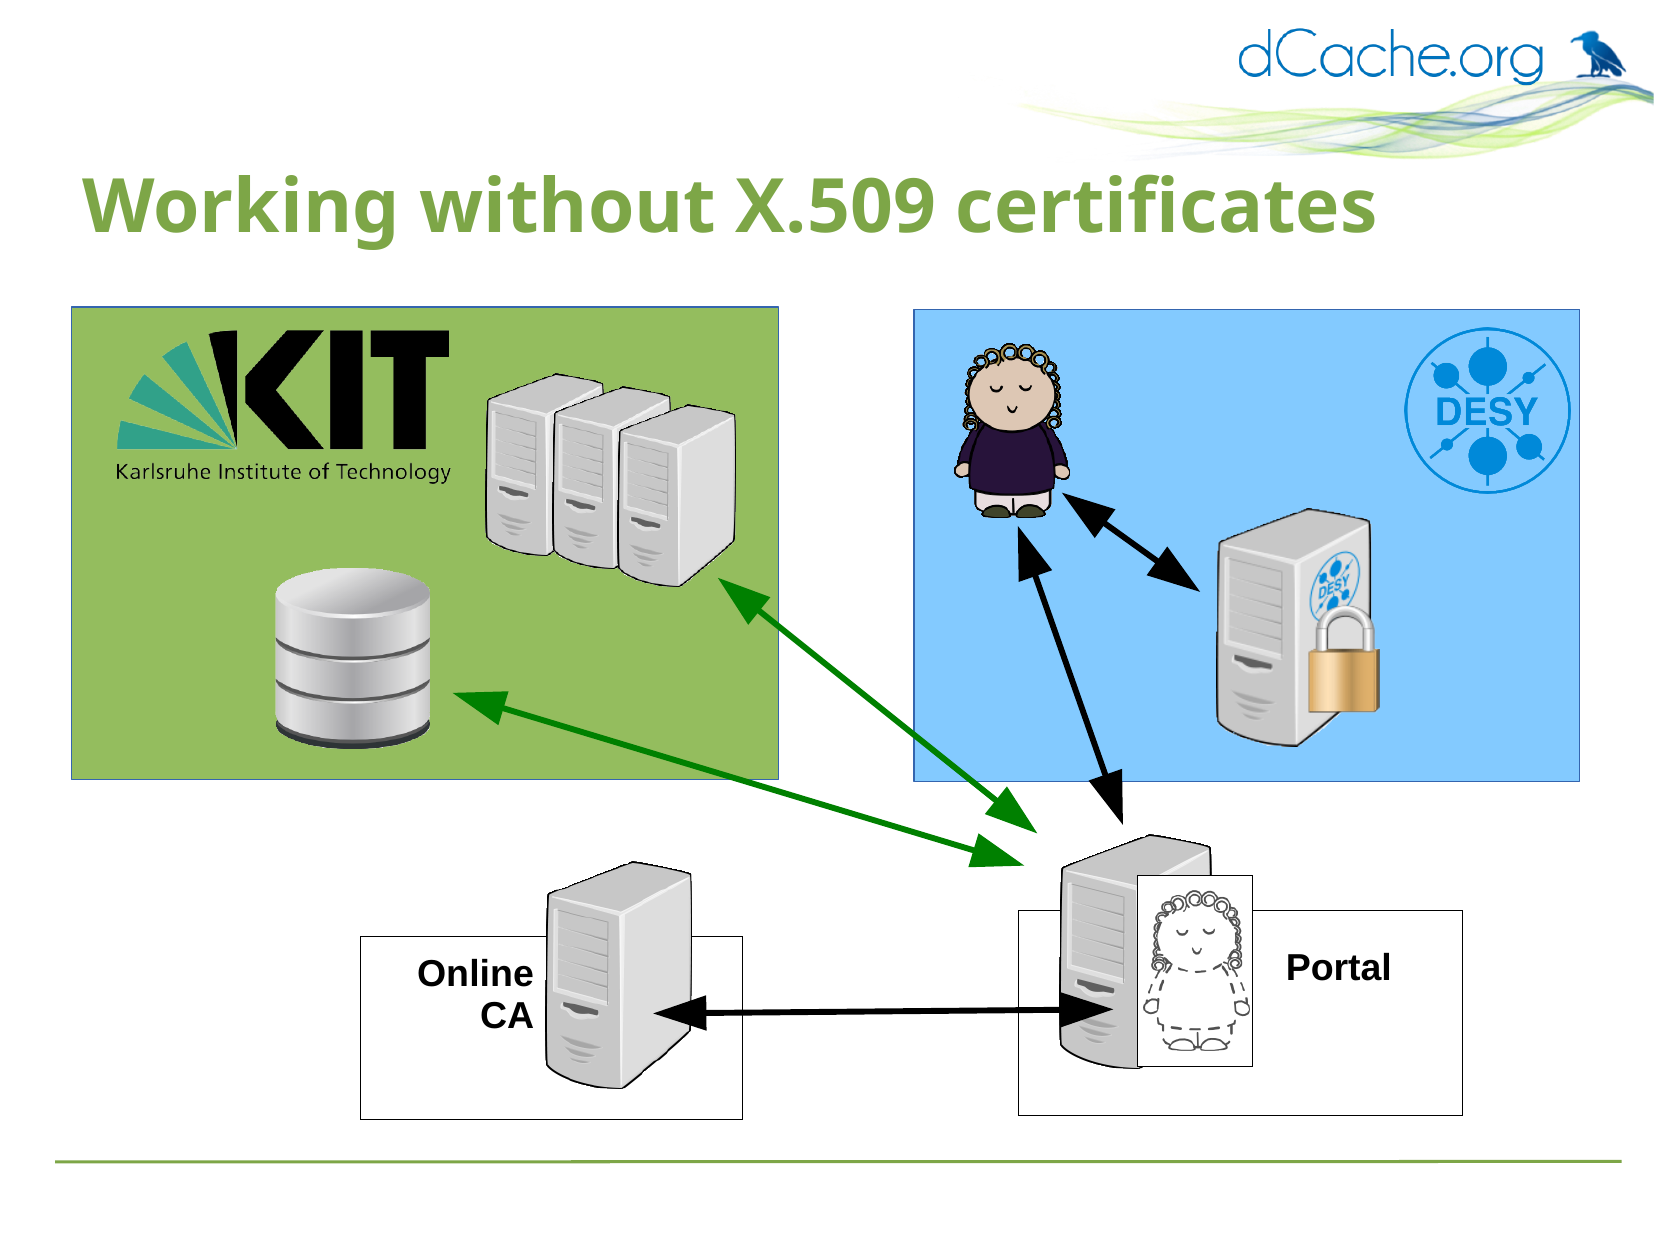

# Working without X.509 certificates
Portal
Online
CA